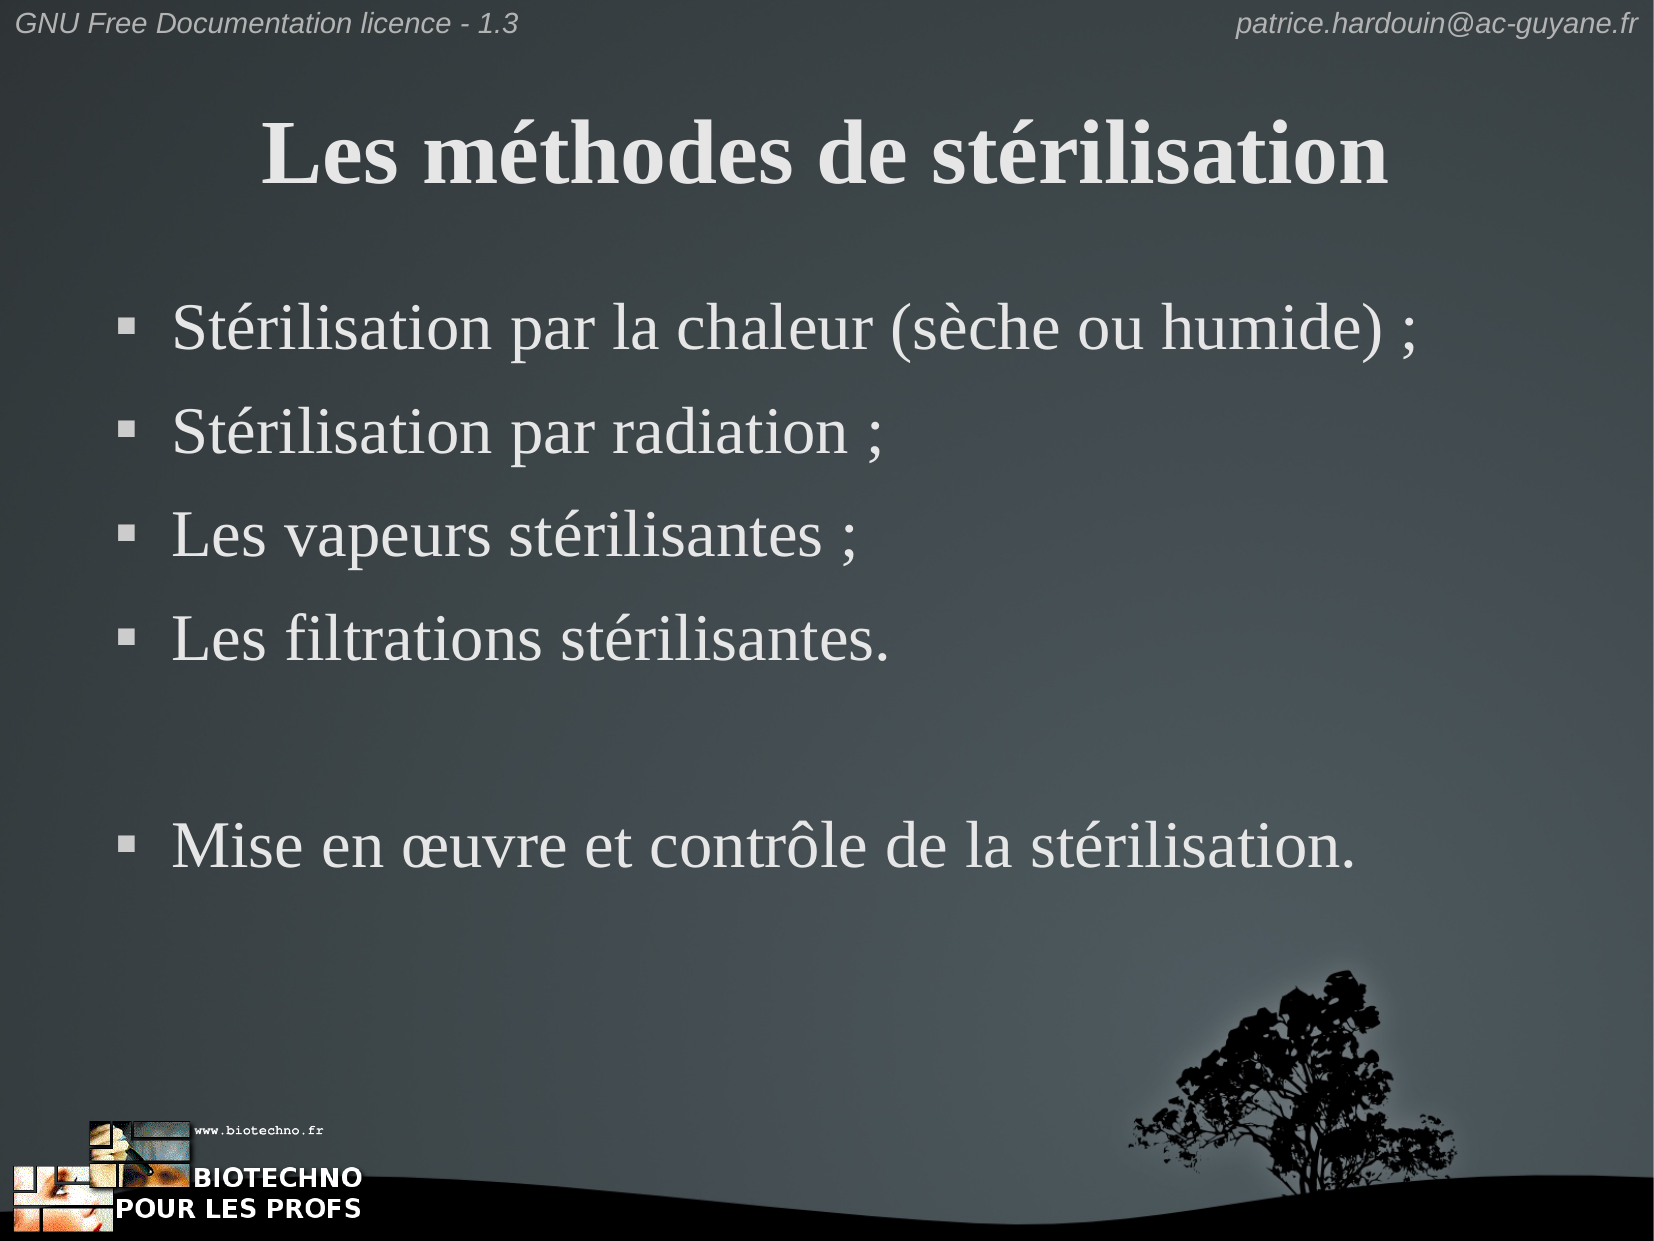

# Les méthodes de stérilisation
Stérilisation par la chaleur (sèche ou humide) ;
Stérilisation par radiation ;
Les vapeurs stérilisantes ;
Les filtrations stérilisantes.
Mise en œuvre et contrôle de la stérilisation.